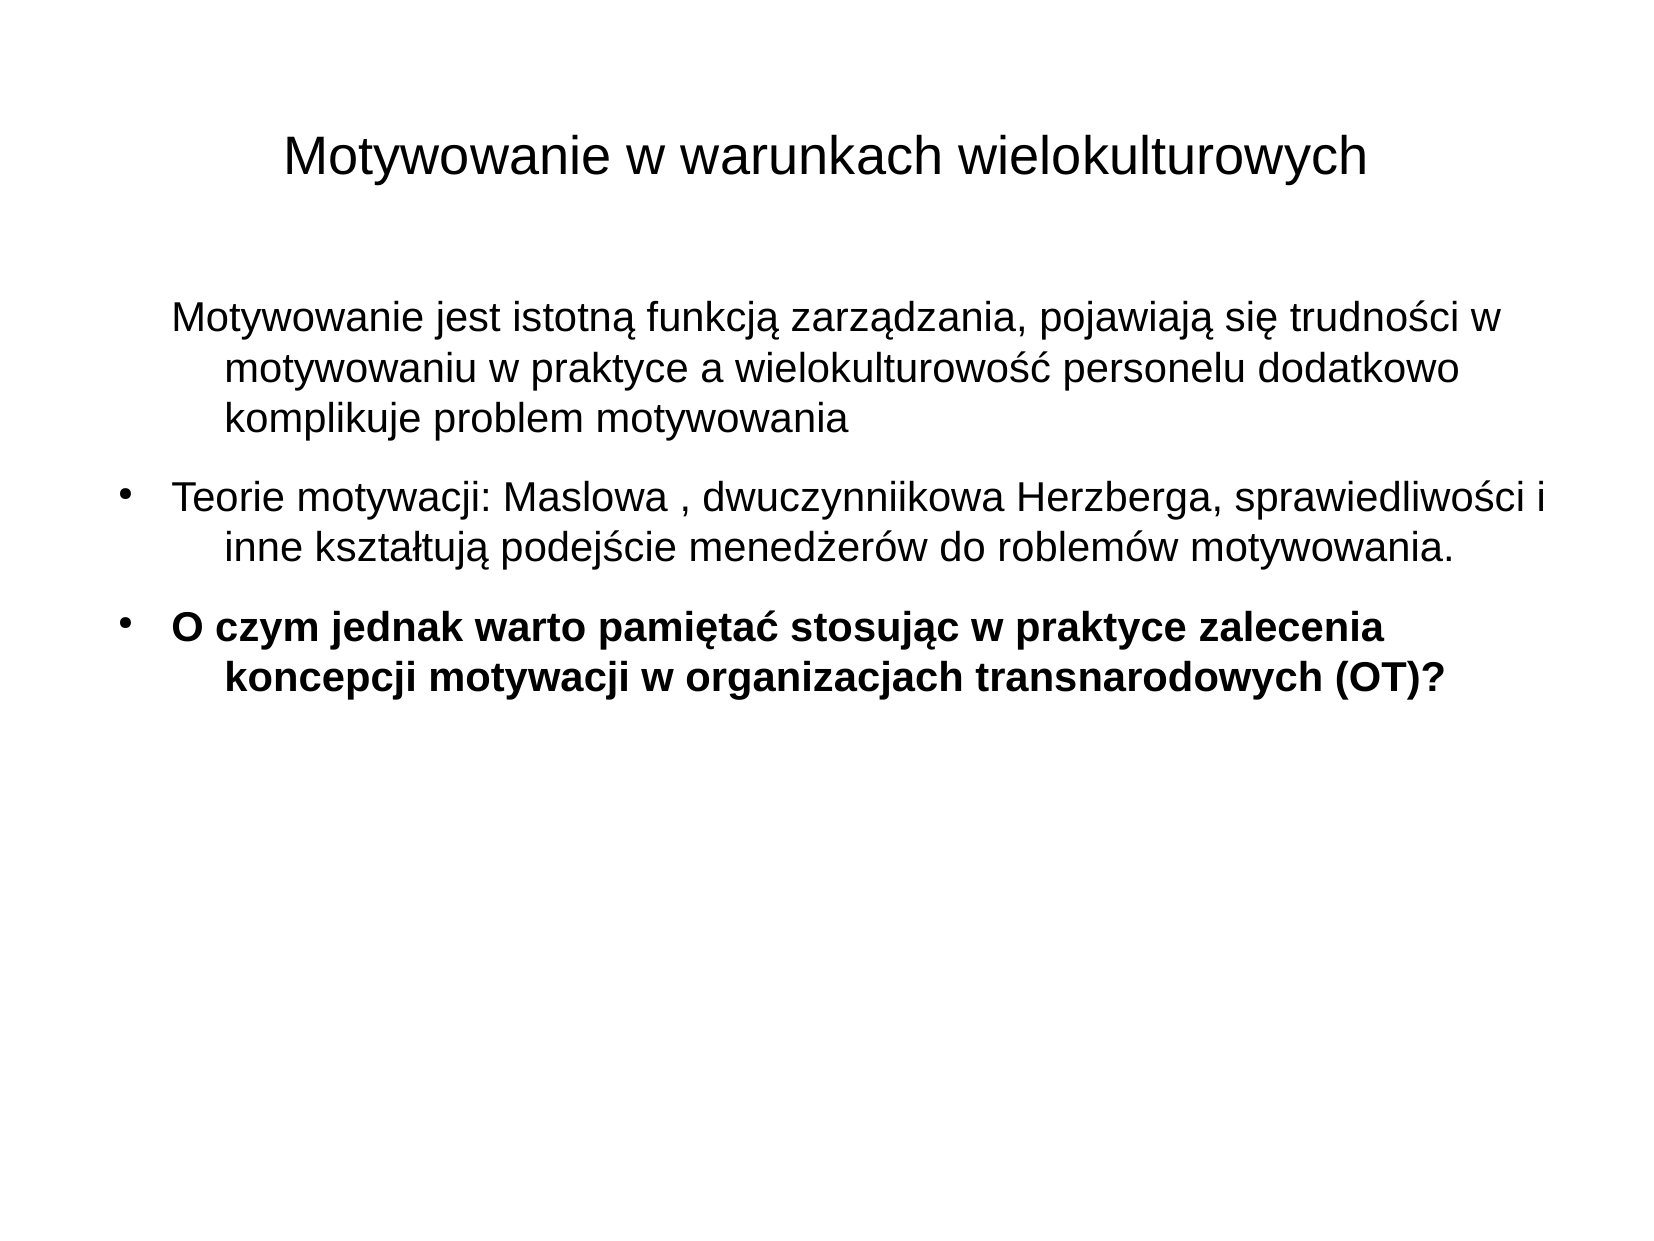

# Motywowanie w warunkach wielokulturowych
Motywowanie jest istotną funkcją zarządzania, pojawiają się trudności w motywowaniu w praktyce a wielokulturowość personelu dodatkowo komplikuje problem motywowania
Teorie motywacji: Maslowa , dwuczynniikowa Herzberga, sprawiedliwości i inne kształtują podejście menedżerów do roblemów motywowania.
O czym jednak warto pamiętać stosując w praktyce zalecenia koncepcji motywacji w organizacjach transnarodowych (OT)?